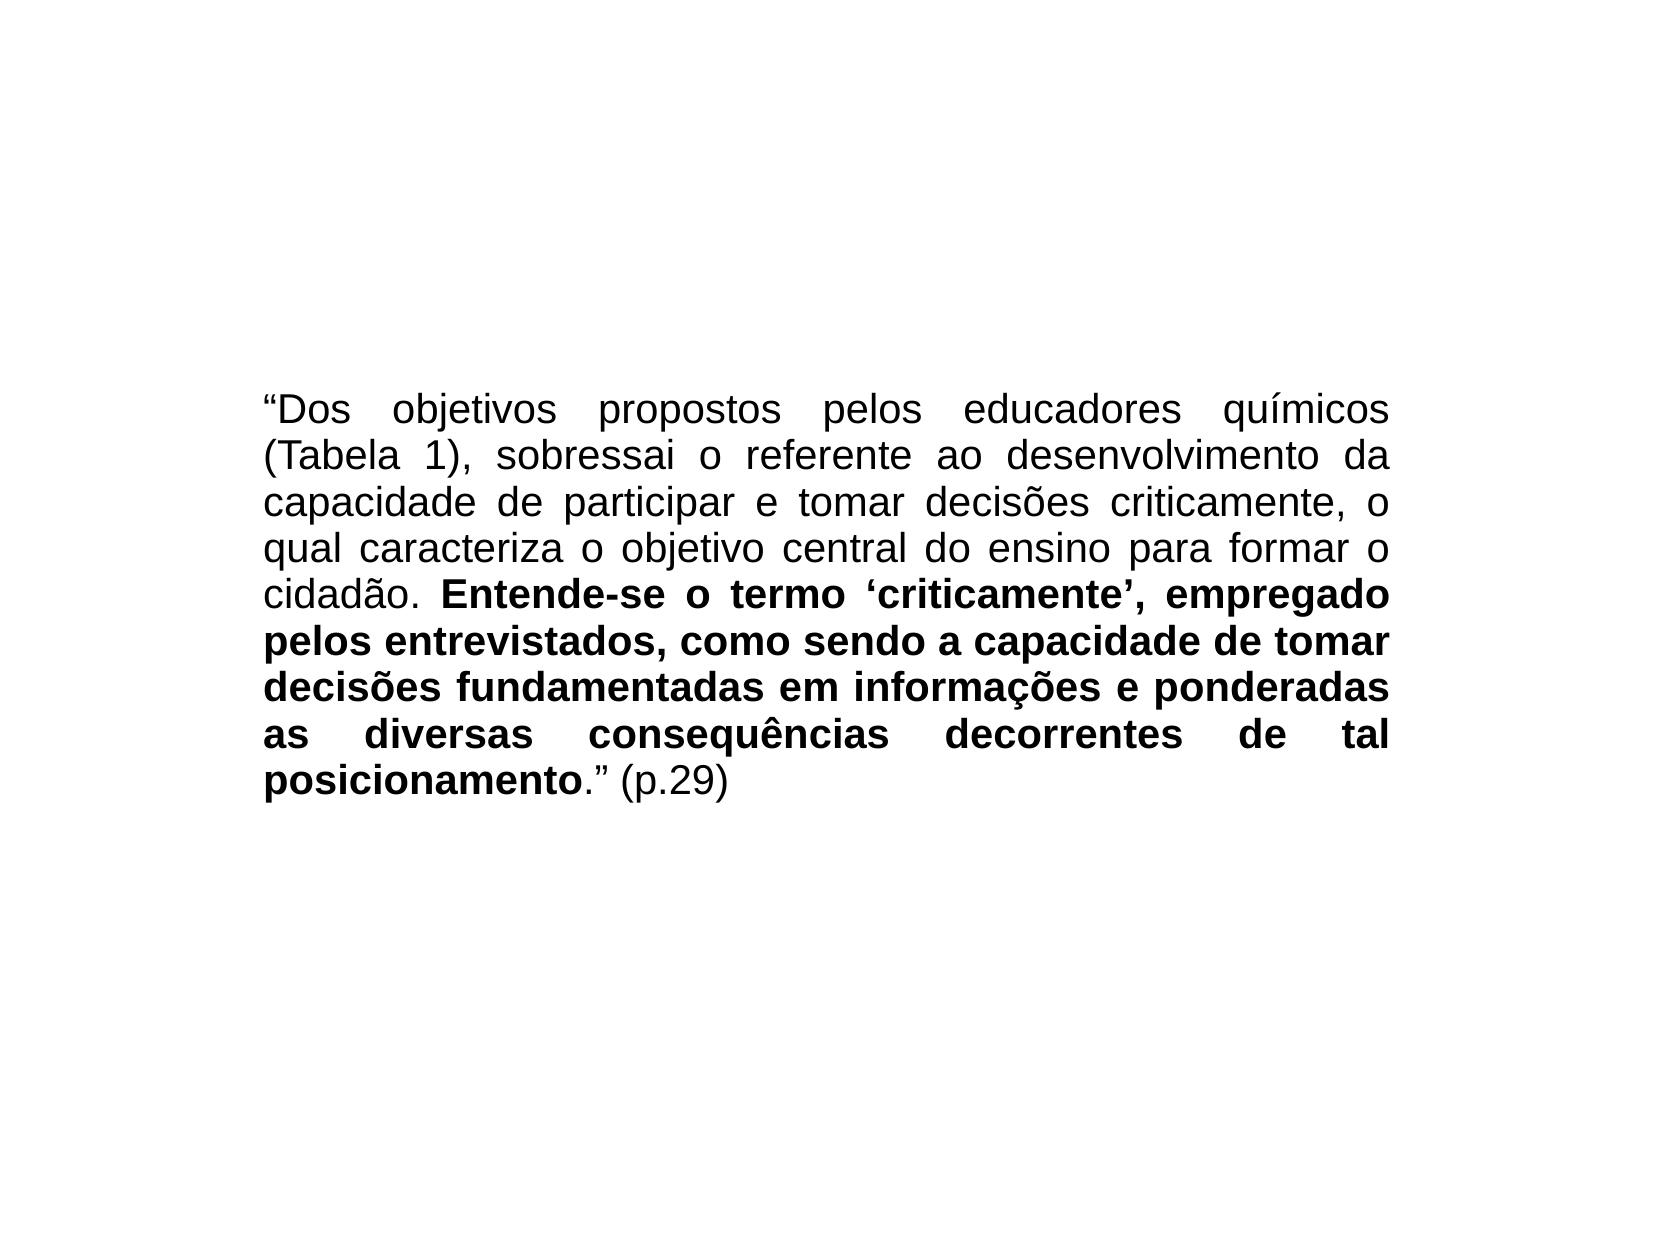

“Dos objetivos propostos pelos educadores químicos (Tabela 1), sobressai o referente ao desenvolvimento da capacidade de participar e tomar decisões criticamente, o qual caracteriza o objetivo central do ensino para formar o cidadão. Entende-se o termo ‘criticamente’, empregado pelos entrevistados, como sendo a capacidade de tomar decisões fundamentadas em informações e ponderadas as diversas consequências decorrentes de tal posicionamento.” (p.29)